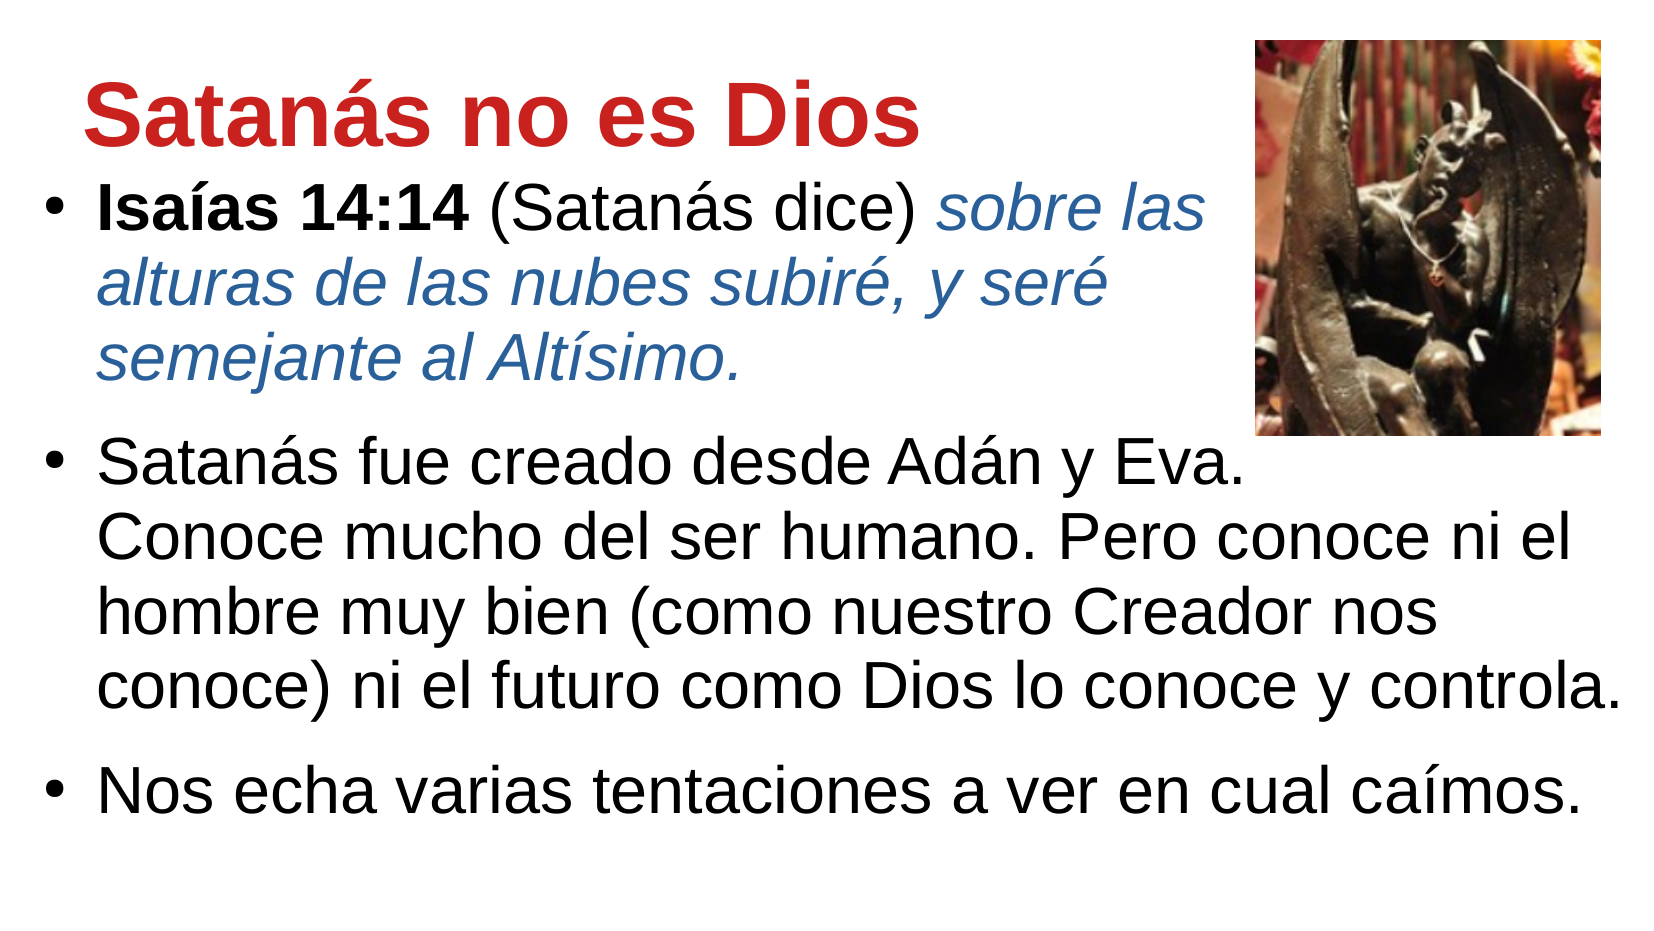

# Satanás no es Dios
Isaías 14:14 (Satanás dice) sobre las
alturas de las nubes subiré, y seré
semejante al Altísimo.
Satanás fue creado desde Adán y Eva.
Conoce mucho del ser humano. Pero conoce ni el hombre muy bien (como nuestro Creador nos conoce) ni el futuro como Dios lo conoce y controla.
Nos echa varias tentaciones a ver en cual caímos.